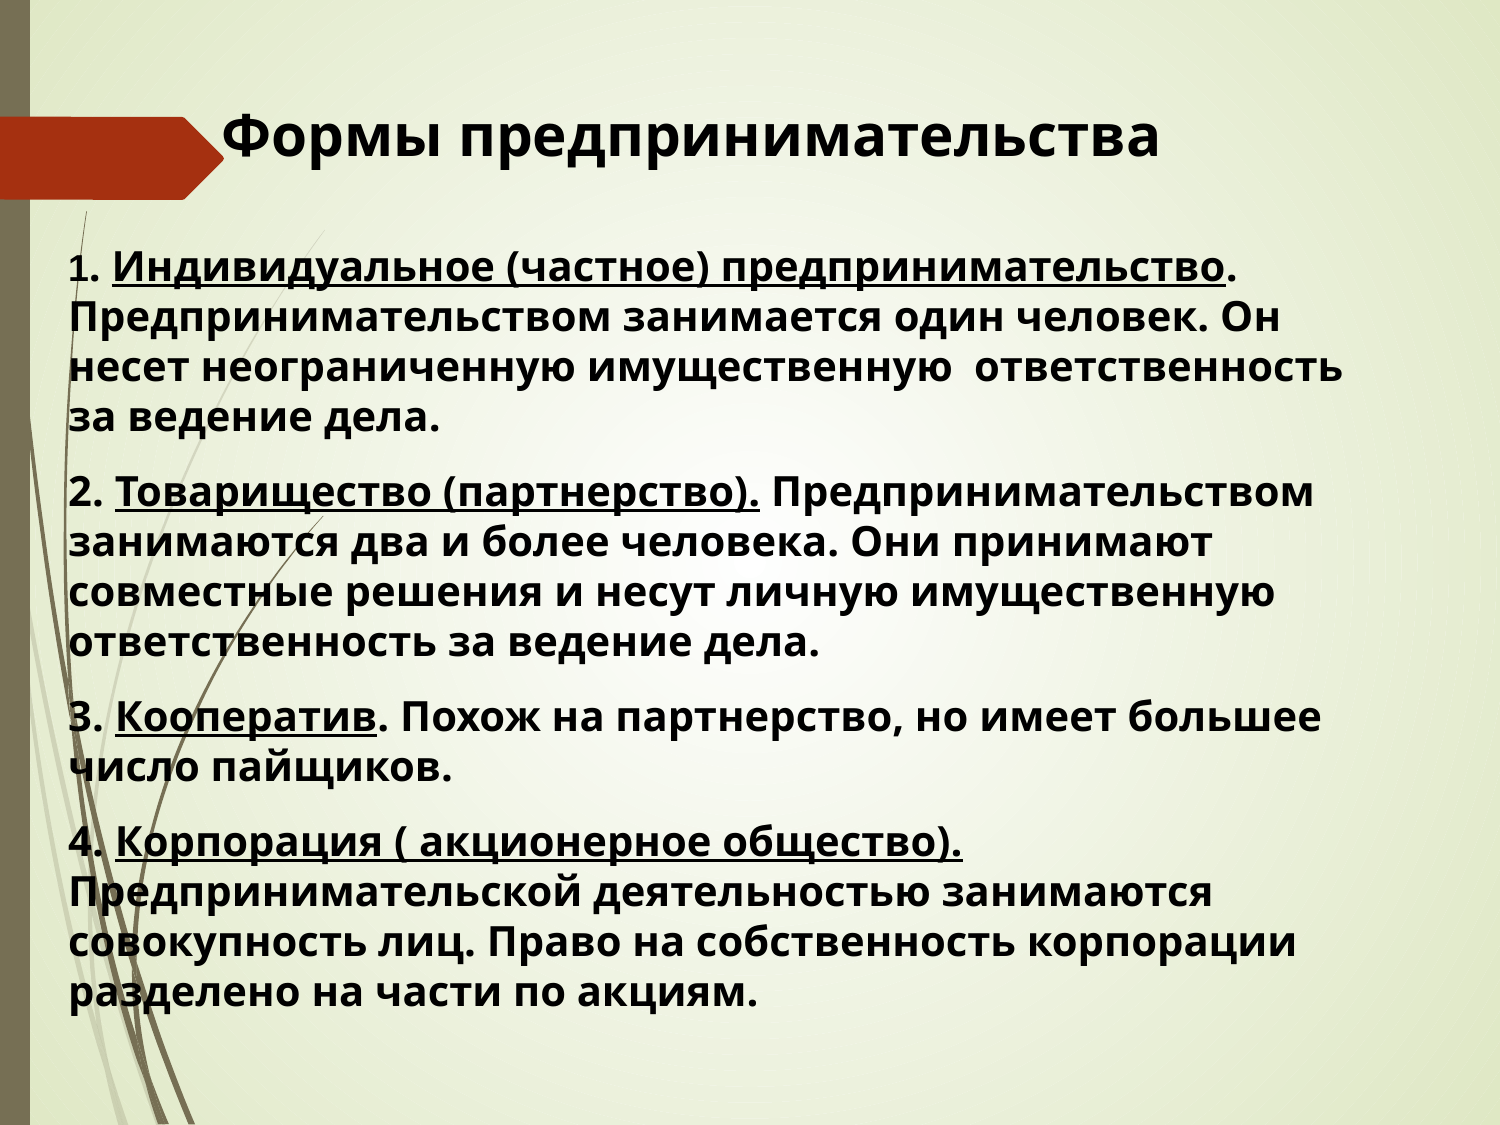

Формы предпринимательства
1. Индивидуальное (частное) предпринимательство. Предпринимательством занимается один человек. Он несет неограниченную имущественную ответственность за ведение дела.
2. Товарищество (партнерство). Предпринимательством занимаются два и более человека. Они принимают совместные решения и несут личную имущественную ответственность за ведение дела.
3. Кооператив. Похож на партнерство, но имеет большее число пайщиков.
4. Корпорация ( акционерное общество). Предпринимательской деятельностью занимаются совокупность лиц. Право на собственность корпорации разделено на части по акциям.